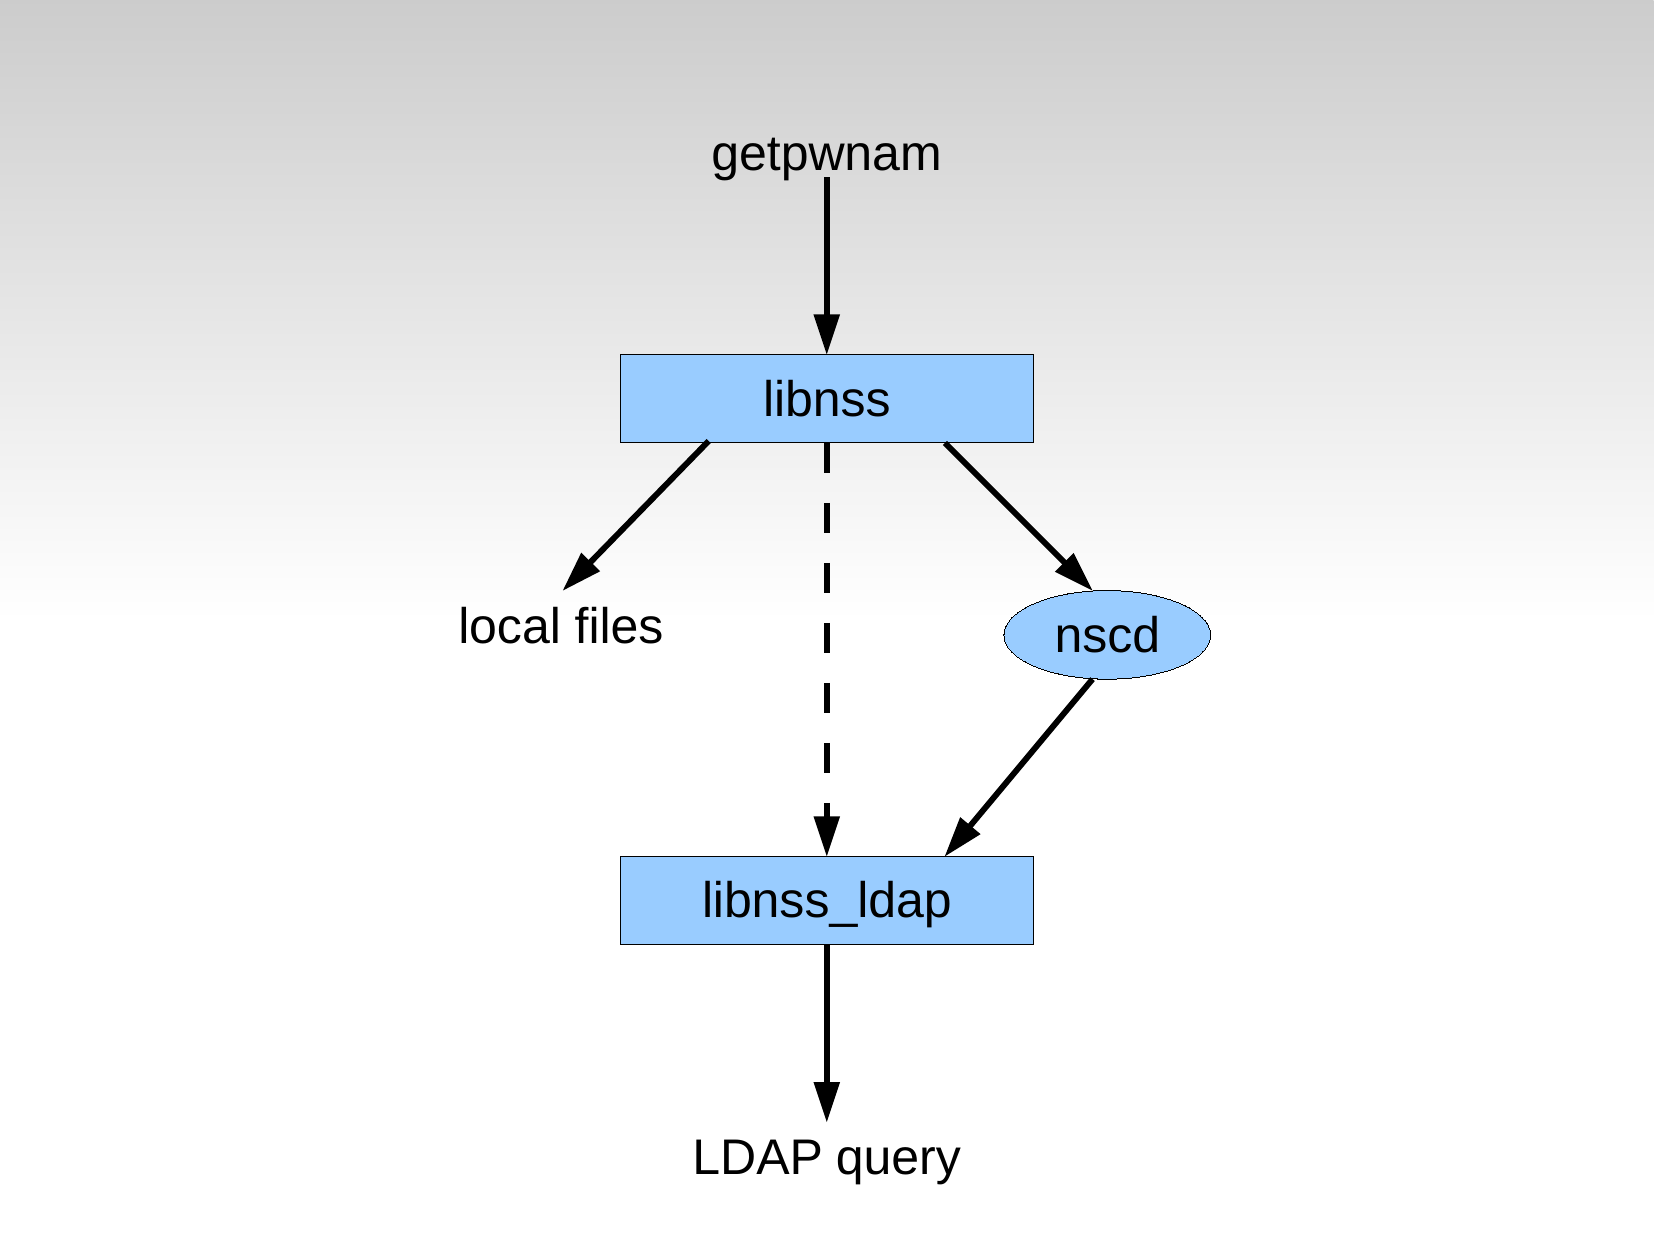

getpwnam
libnss
local files
nscd
libnss_ldap
LDAP query